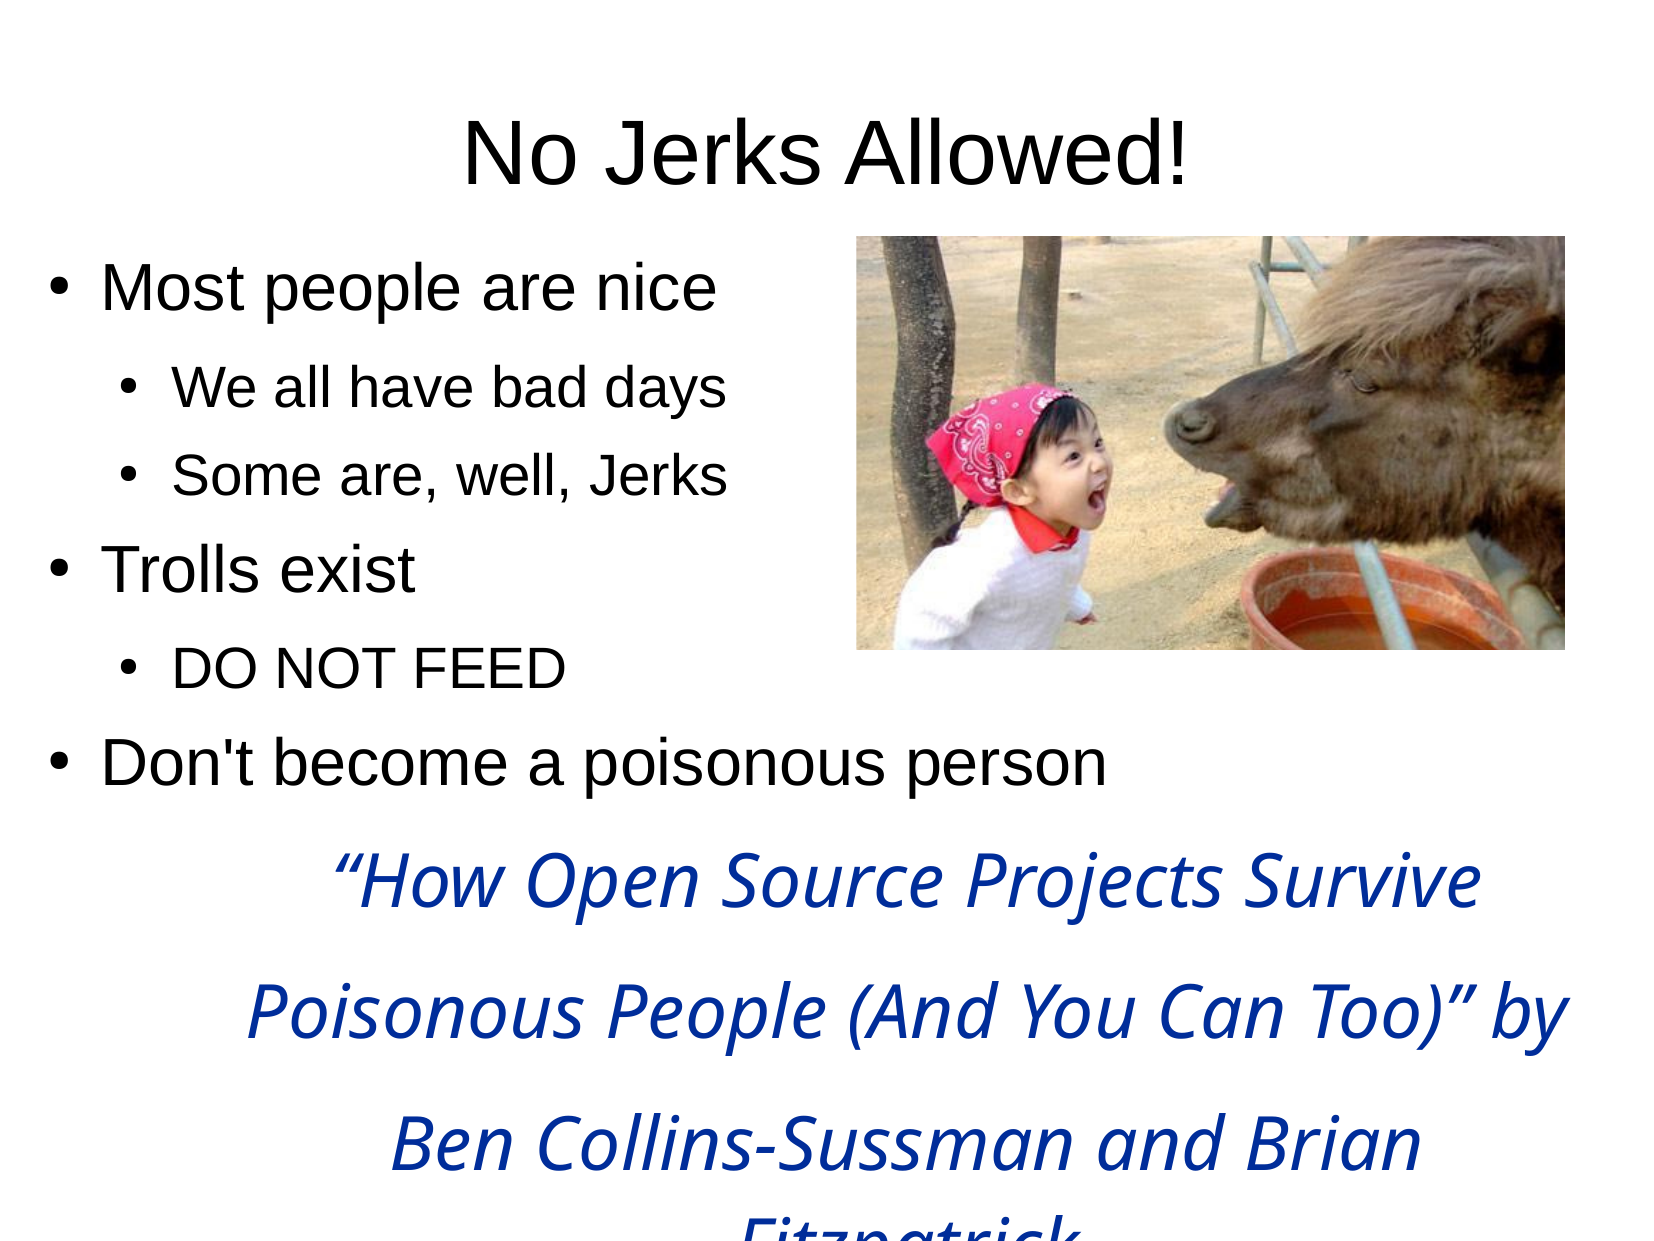

# No Jerks Allowed!
Most people are nice
We all have bad days
Some are, well, Jerks
Trolls exist
DO NOT FEED
Don't become a poisonous person
“How Open Source Projects Survive
Poisonous People (And You Can Too)” by
Ben Collins-Sussman and Brian Fitzpatrick
http://video.google.com/videoplay?docid=-4216011961522818645